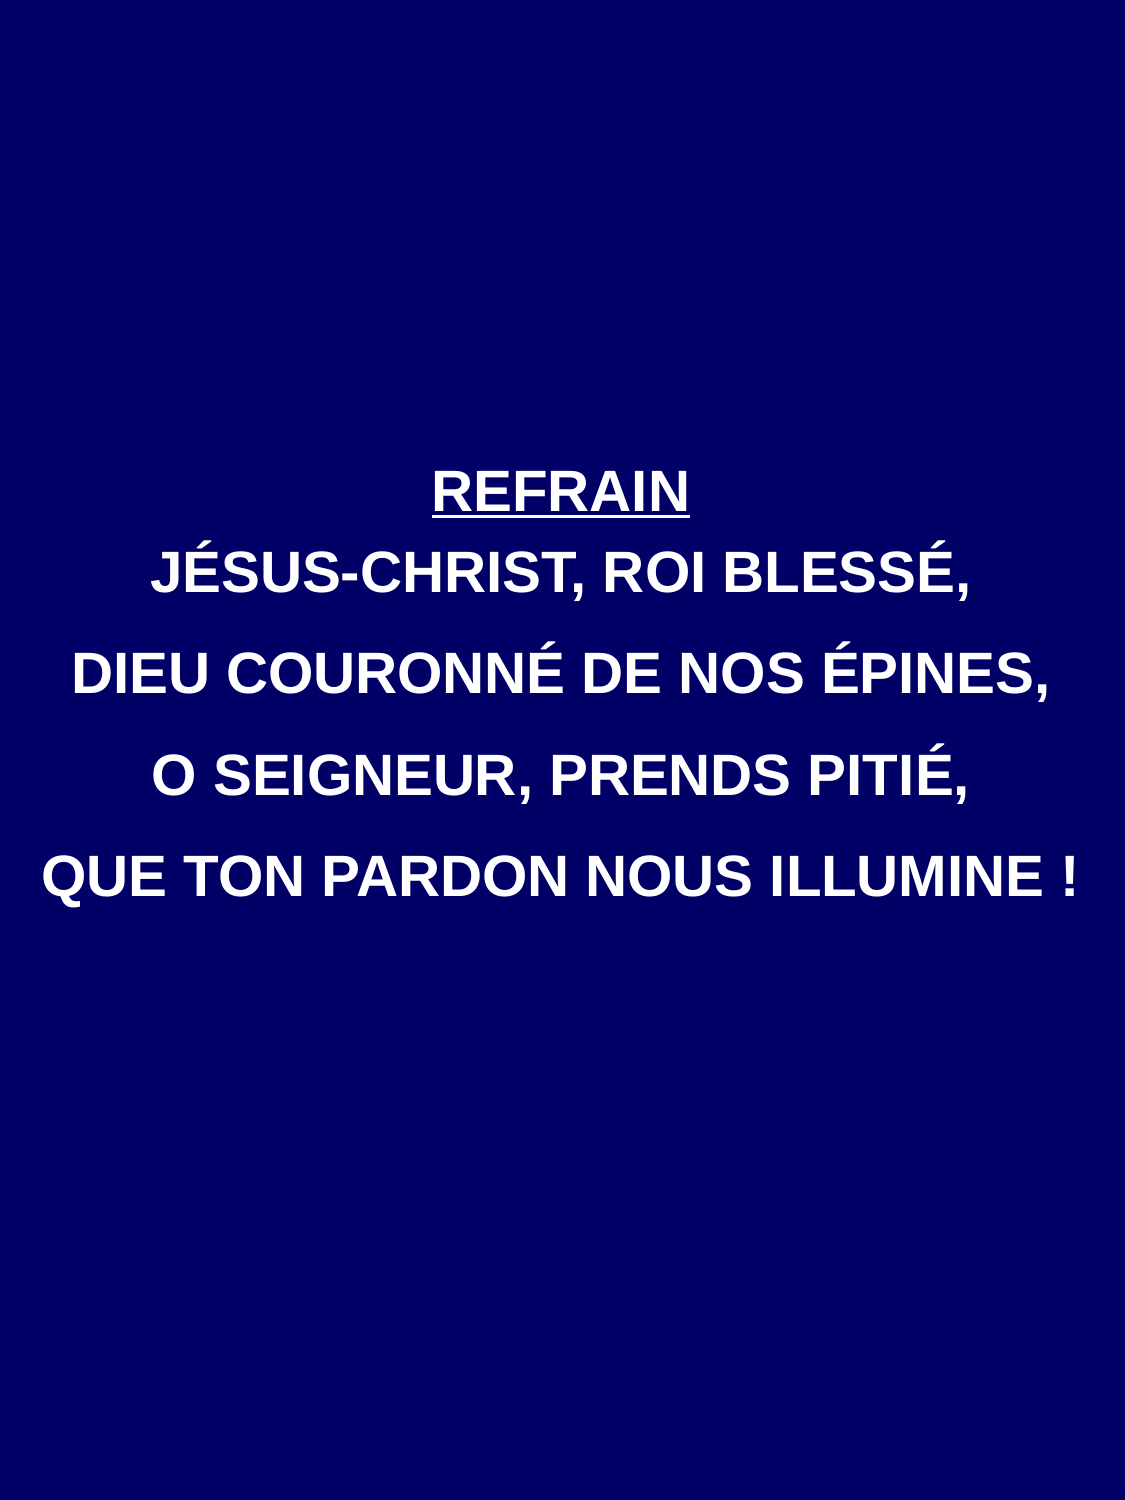

REFRAIN
JÉSUS-CHRIST, ROI BLESSÉ,
DIEU COURONNÉ DE NOS ÉPINES,
O SEIGNEUR, PRENDS PITIÉ,
QUE TON PARDON NOUS ILLUMINE !